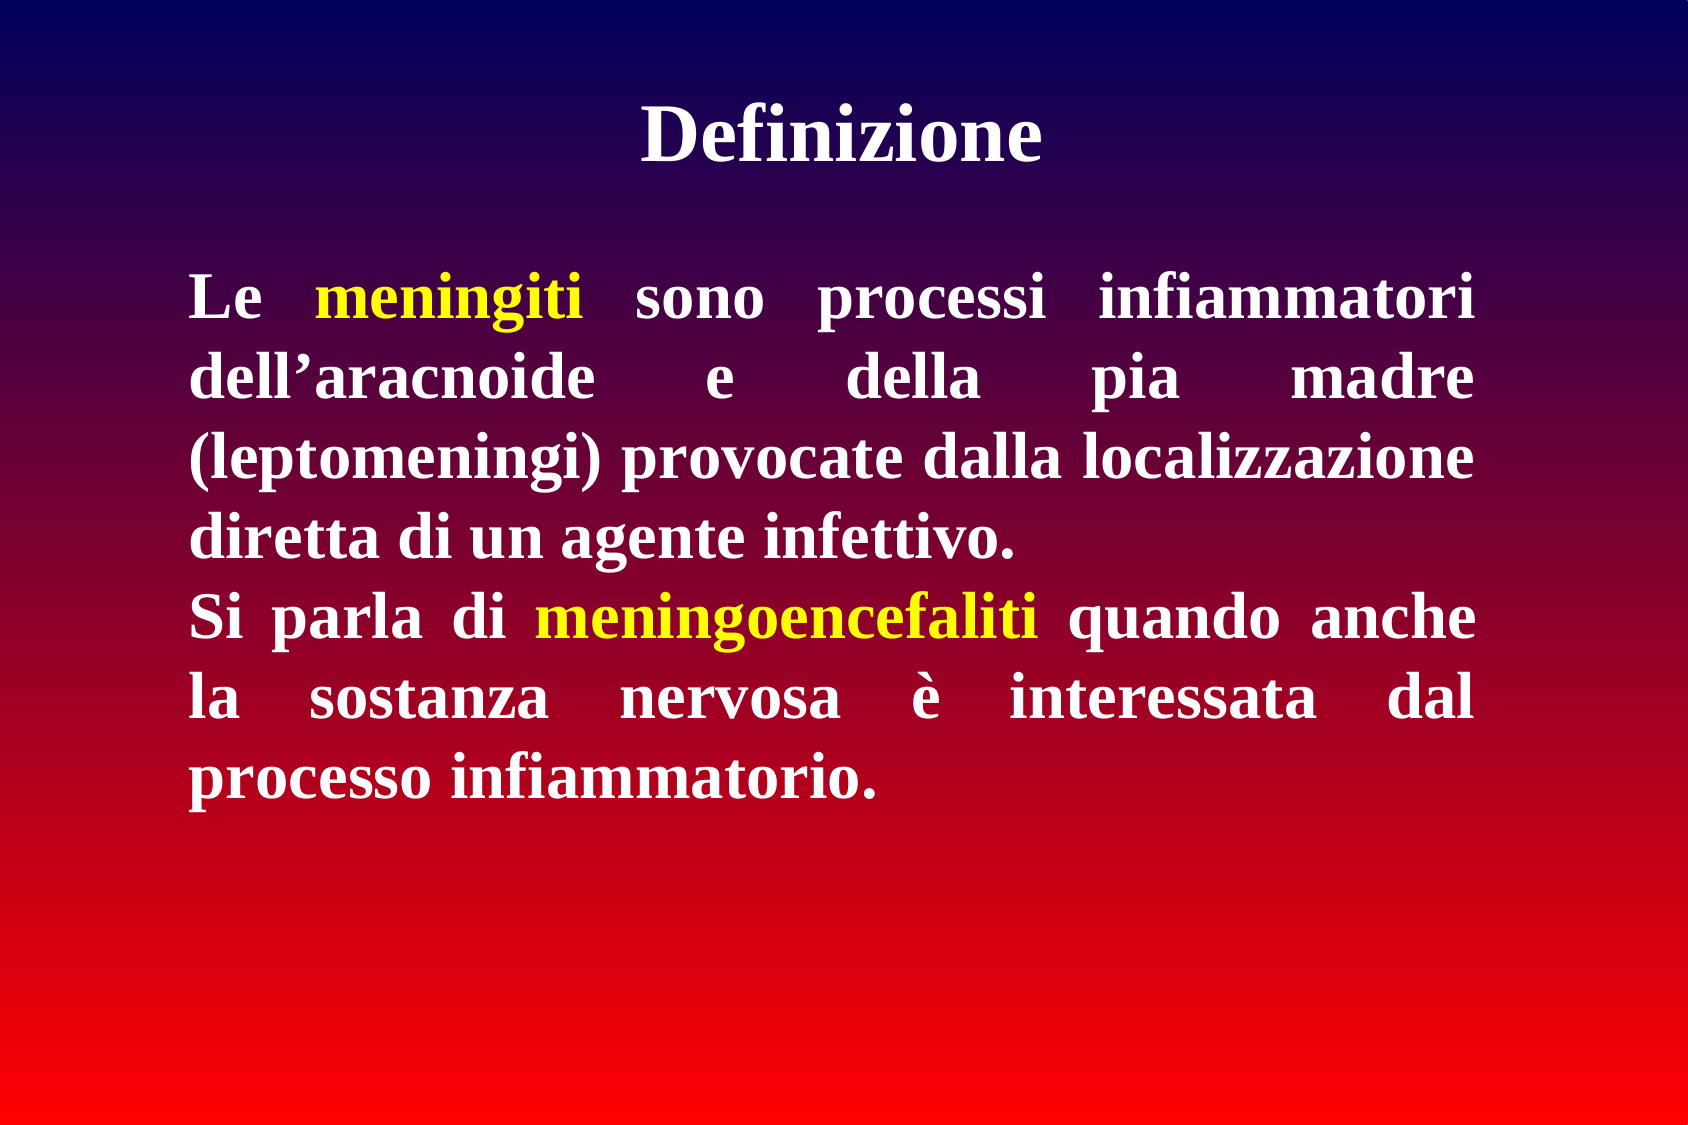

Definizione
Le meningiti sono processi infiammatori dell’aracnoide e della pia madre (leptomeningi) provocate dalla localizzazione diretta di un agente infettivo.
Si parla di meningoencefaliti quando anche la sostanza nervosa è interessata dal processo infiammatorio.